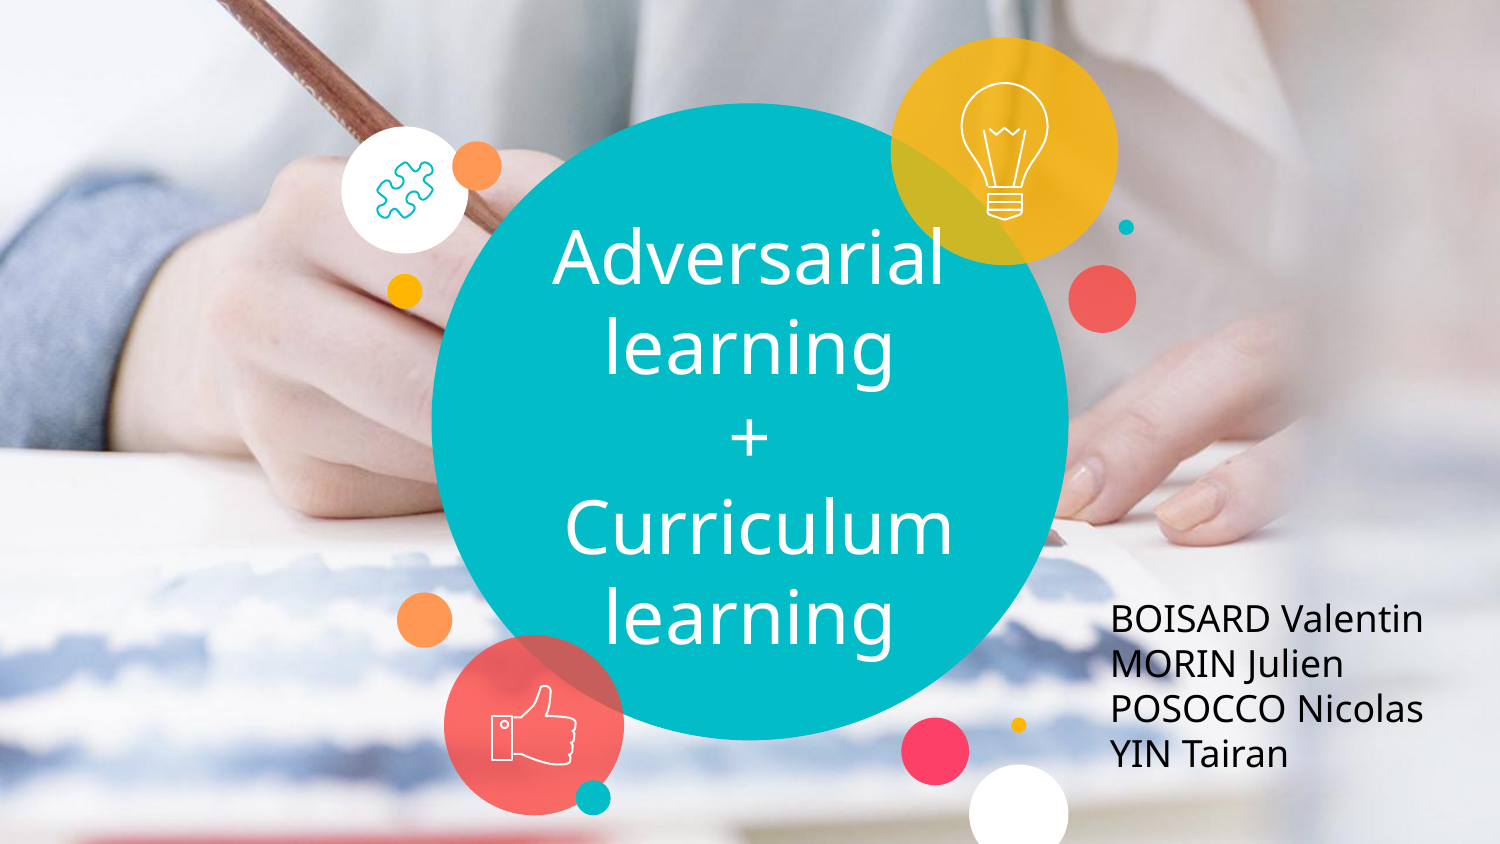

# Adversarial learning + Curriculum learning
BOISARD Valentin
MORIN Julien
POSOCCO Nicolas
YIN Tairan